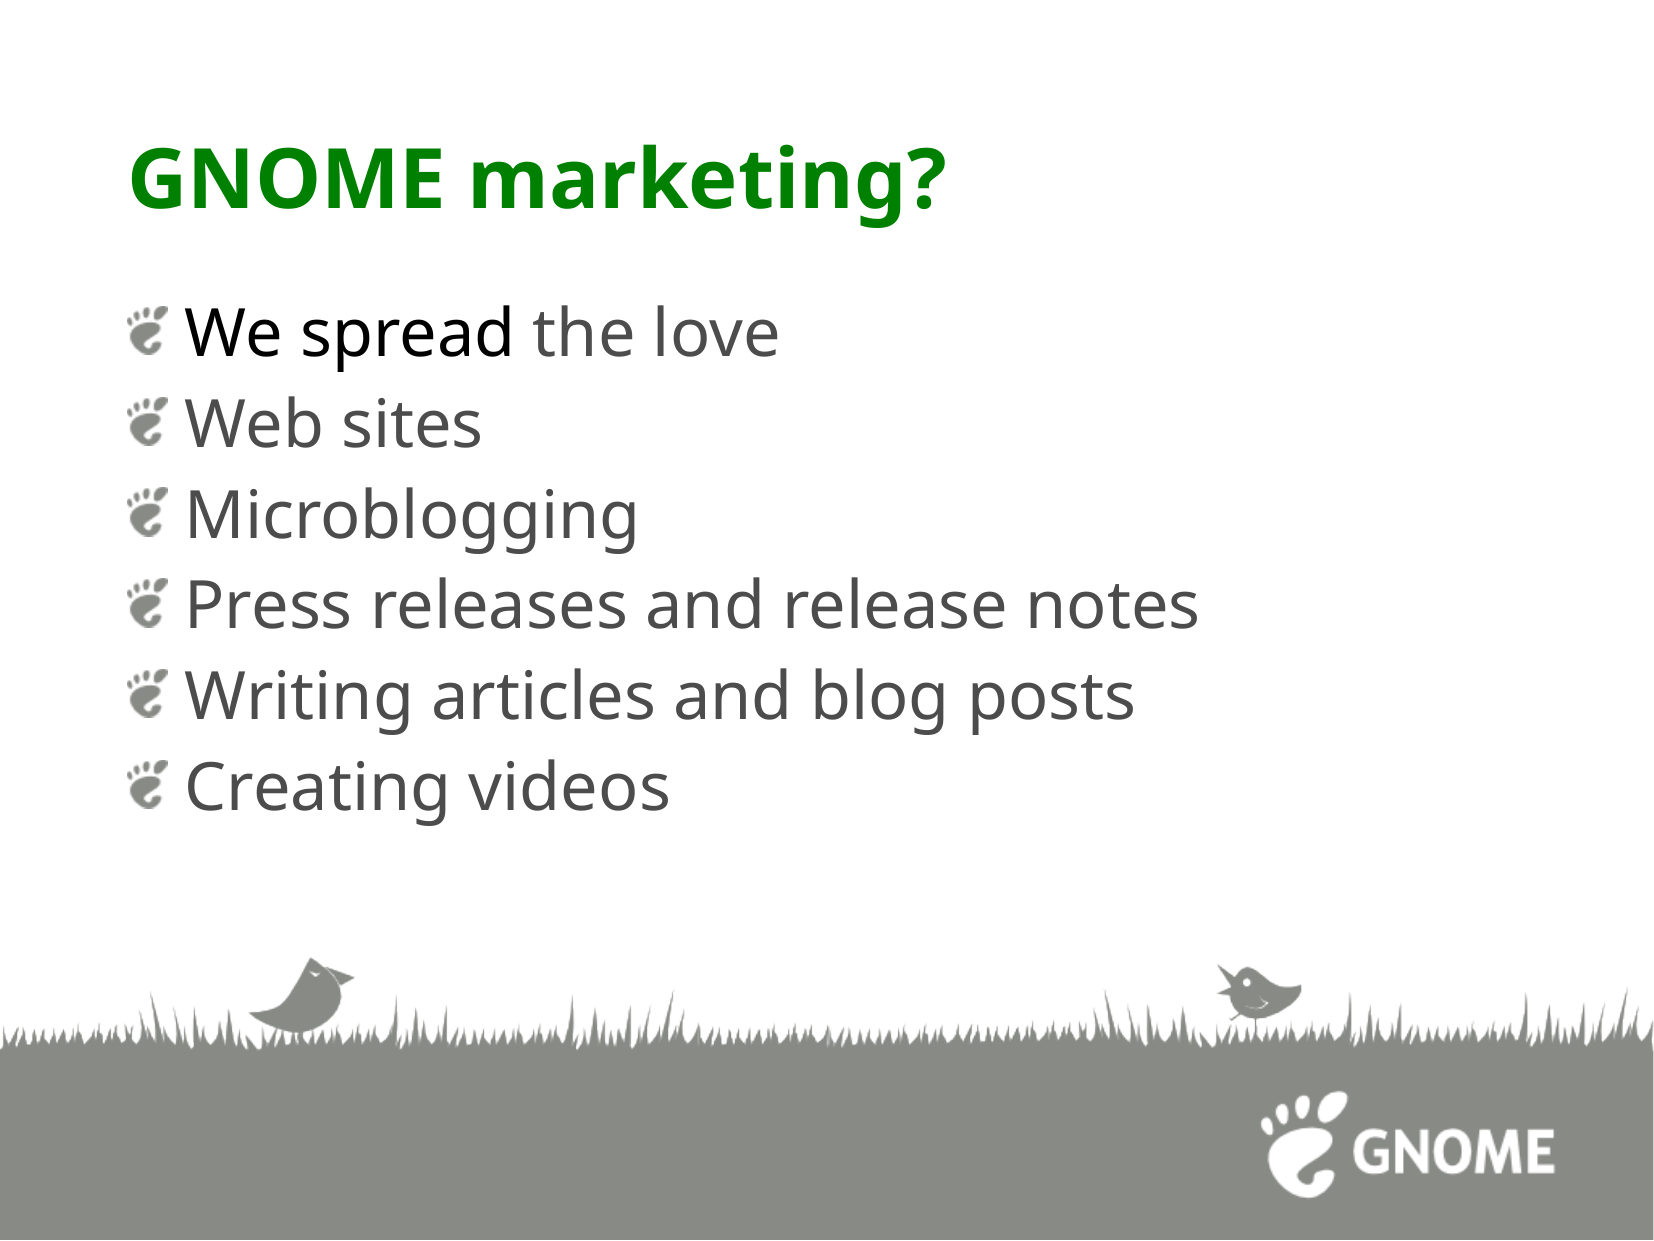

GNOME marketing?
 We spread the love
 Web sites
 Microblogging
 Press releases and release notes
 Writing articles and blog posts
 Creating videos